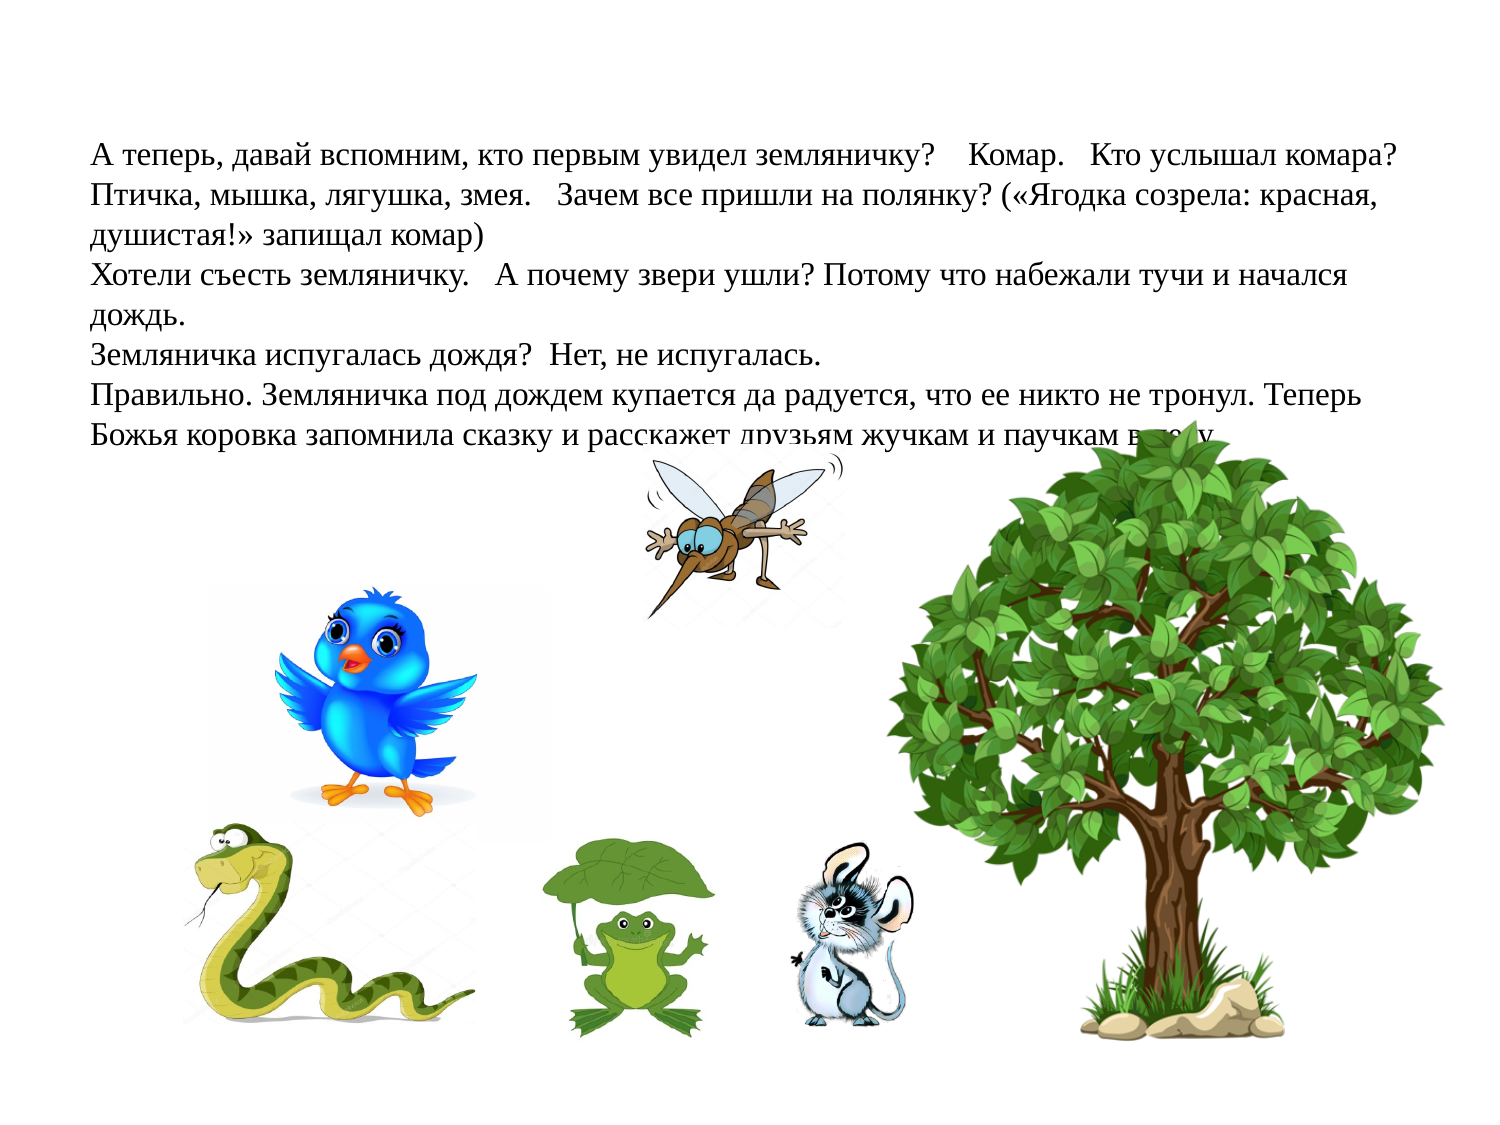

# А теперь, давай вспомним, кто первым увидел земляничку? Комар. Кто услышал комара? Птичка, мышка, лягушка, змея. Зачем все пришли на полянку? («Ягодка созрела: красная, душистая!» запищал комар) Хотели съесть земляничку. А почему звери ушли? Потому что набежали тучи и начался дождь. Земляничка испугалась дождя? Нет, не испугалась. Правильно. Земляничка под дождем купается да радуется, что ее никто не тронул. Теперь Божья коровка запомнила сказку и расскажет друзьям жучкам и паучкам в лесу.